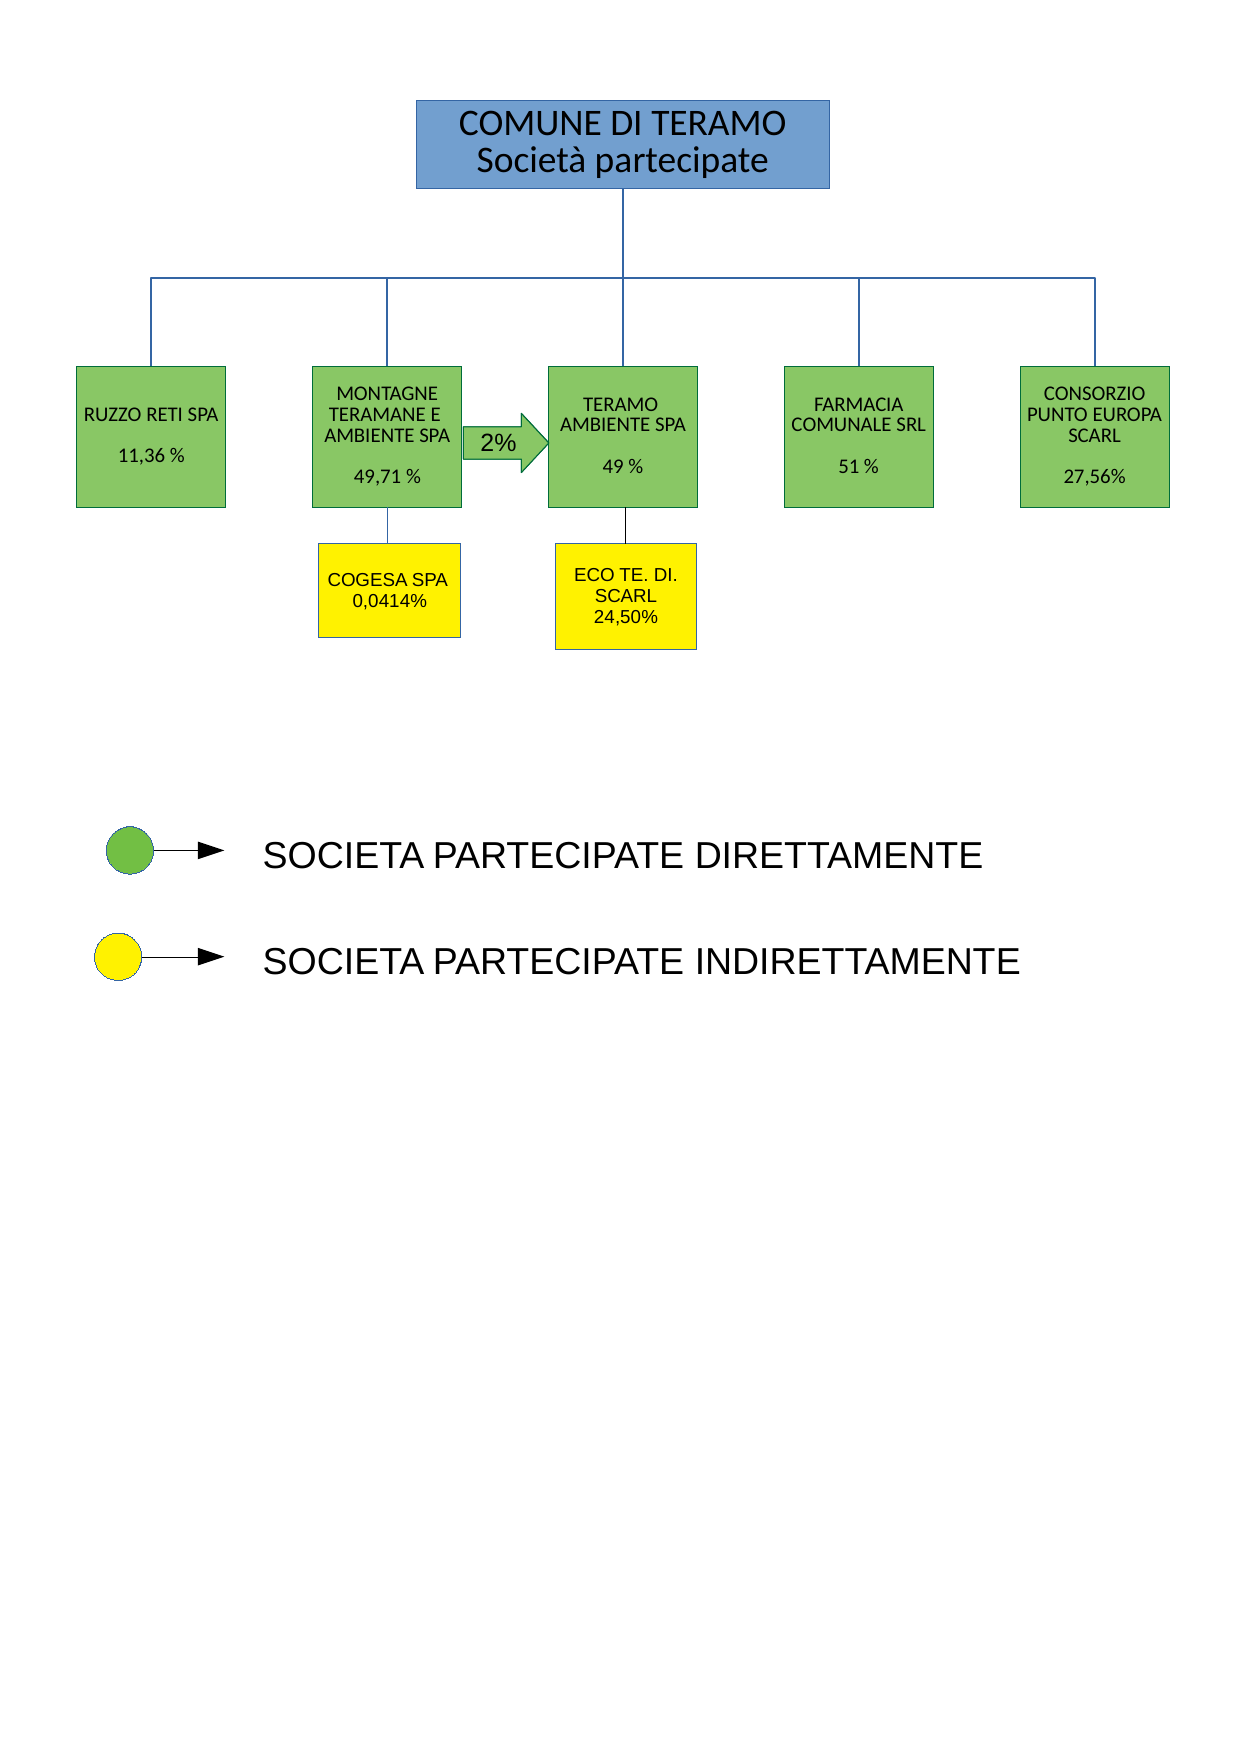

COMUNE DI TERAMO
Società partecipate
RUZZO RETI SPA
11,36 %
MONTAGNE
TERAMANE E
AMBIENTE SPA
49,71 %
TERAMO
AMBIENTE SPA
49 %
FARMACIA
COMUNALE SRL
51 %
CONSORZIO
PUNTO EUROPA
SCARL
27,56%
2%
2%
COGESA SPA
0,0414%
COGESA SPA
0,0414%
COGESA SPA
0,0414%
ECO TE. DI.
SCARL
24,50%
SOCIETA PARTECIPATE DIRETTAMENTE
SOCIETA PARTECIPATE INDIRETTAMENTE